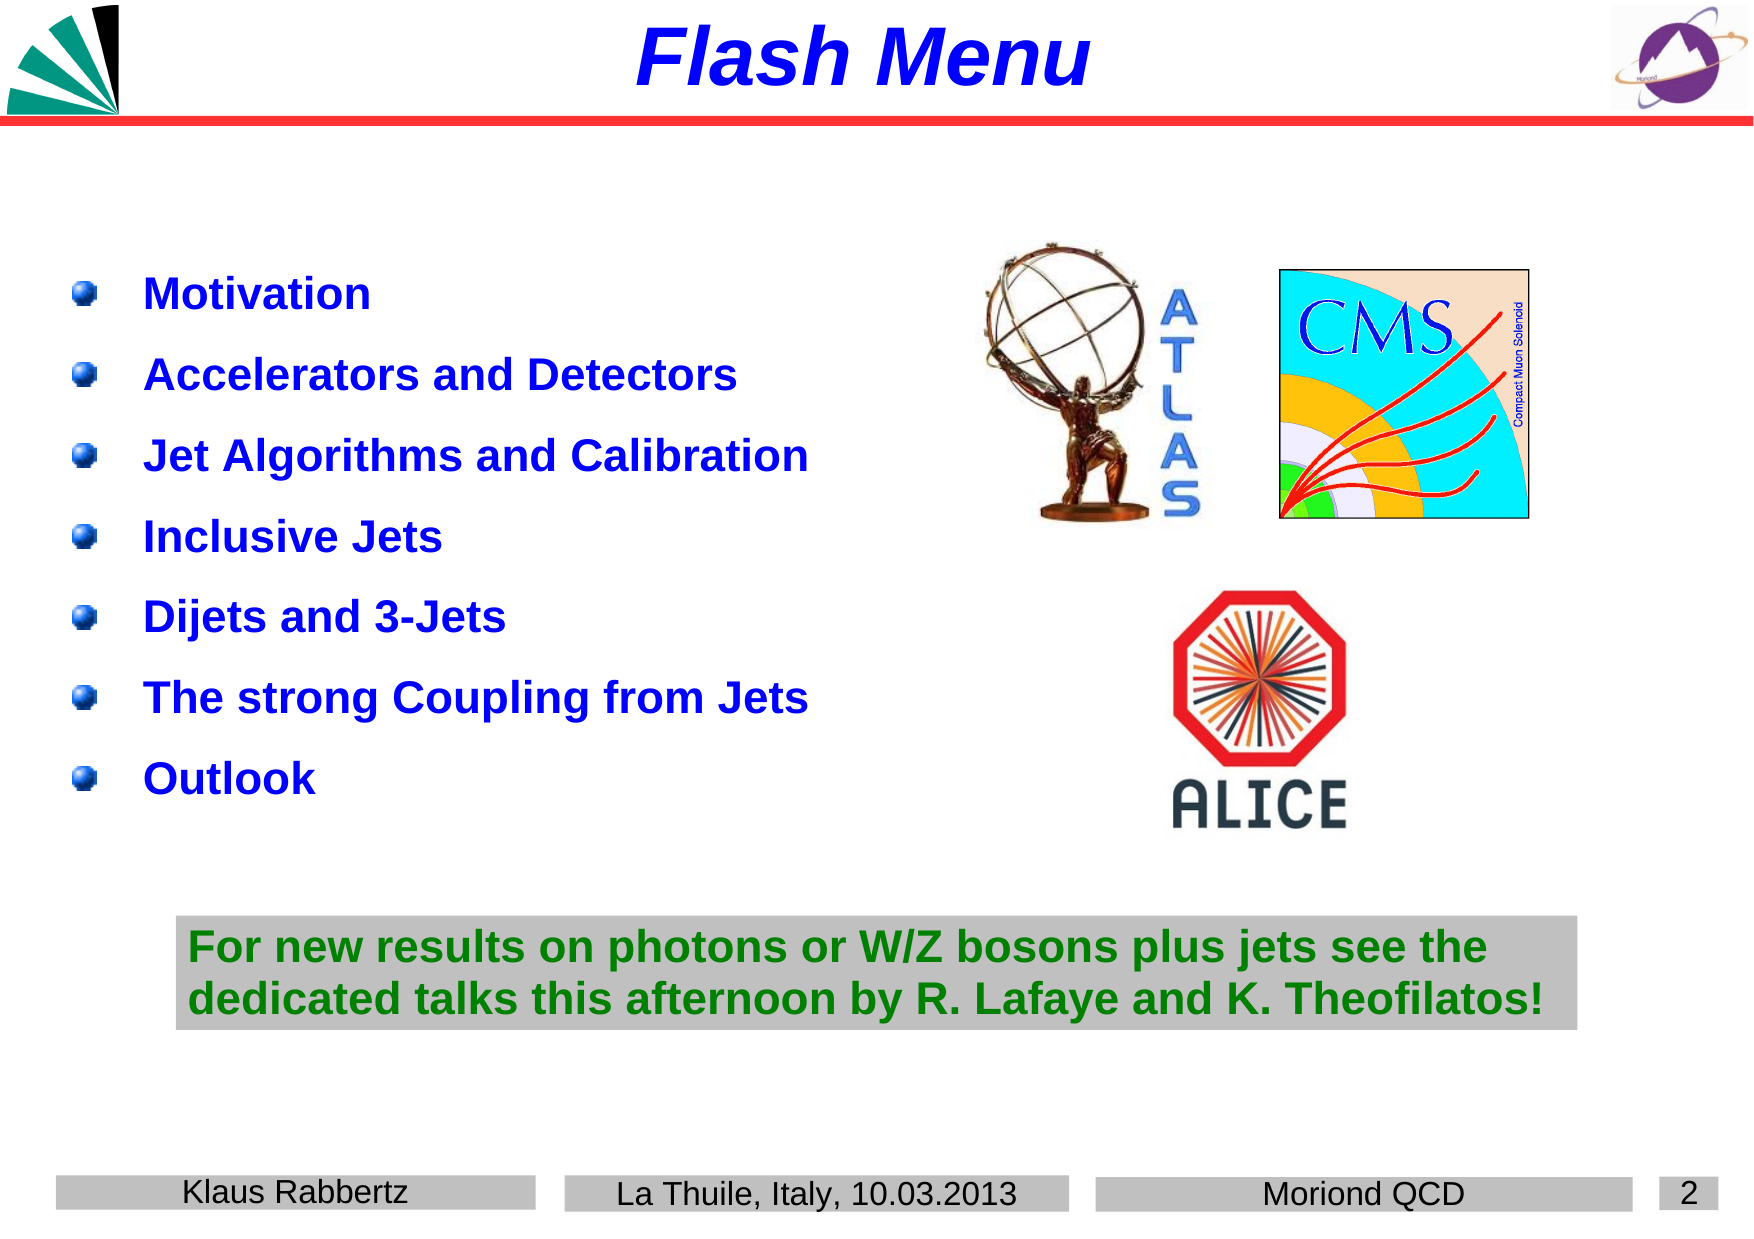

# Flash Menu
Motivation
Accelerators and Detectors
Jet Algorithms and Calibration
Inclusive Jets
Dijets and 3-Jets
The strong Coupling from Jets
Outlook
For new results on photons or W/Z bosons plus jets see the dedicated talks this afternoon by R. Lafaye and K. Theofilatos!